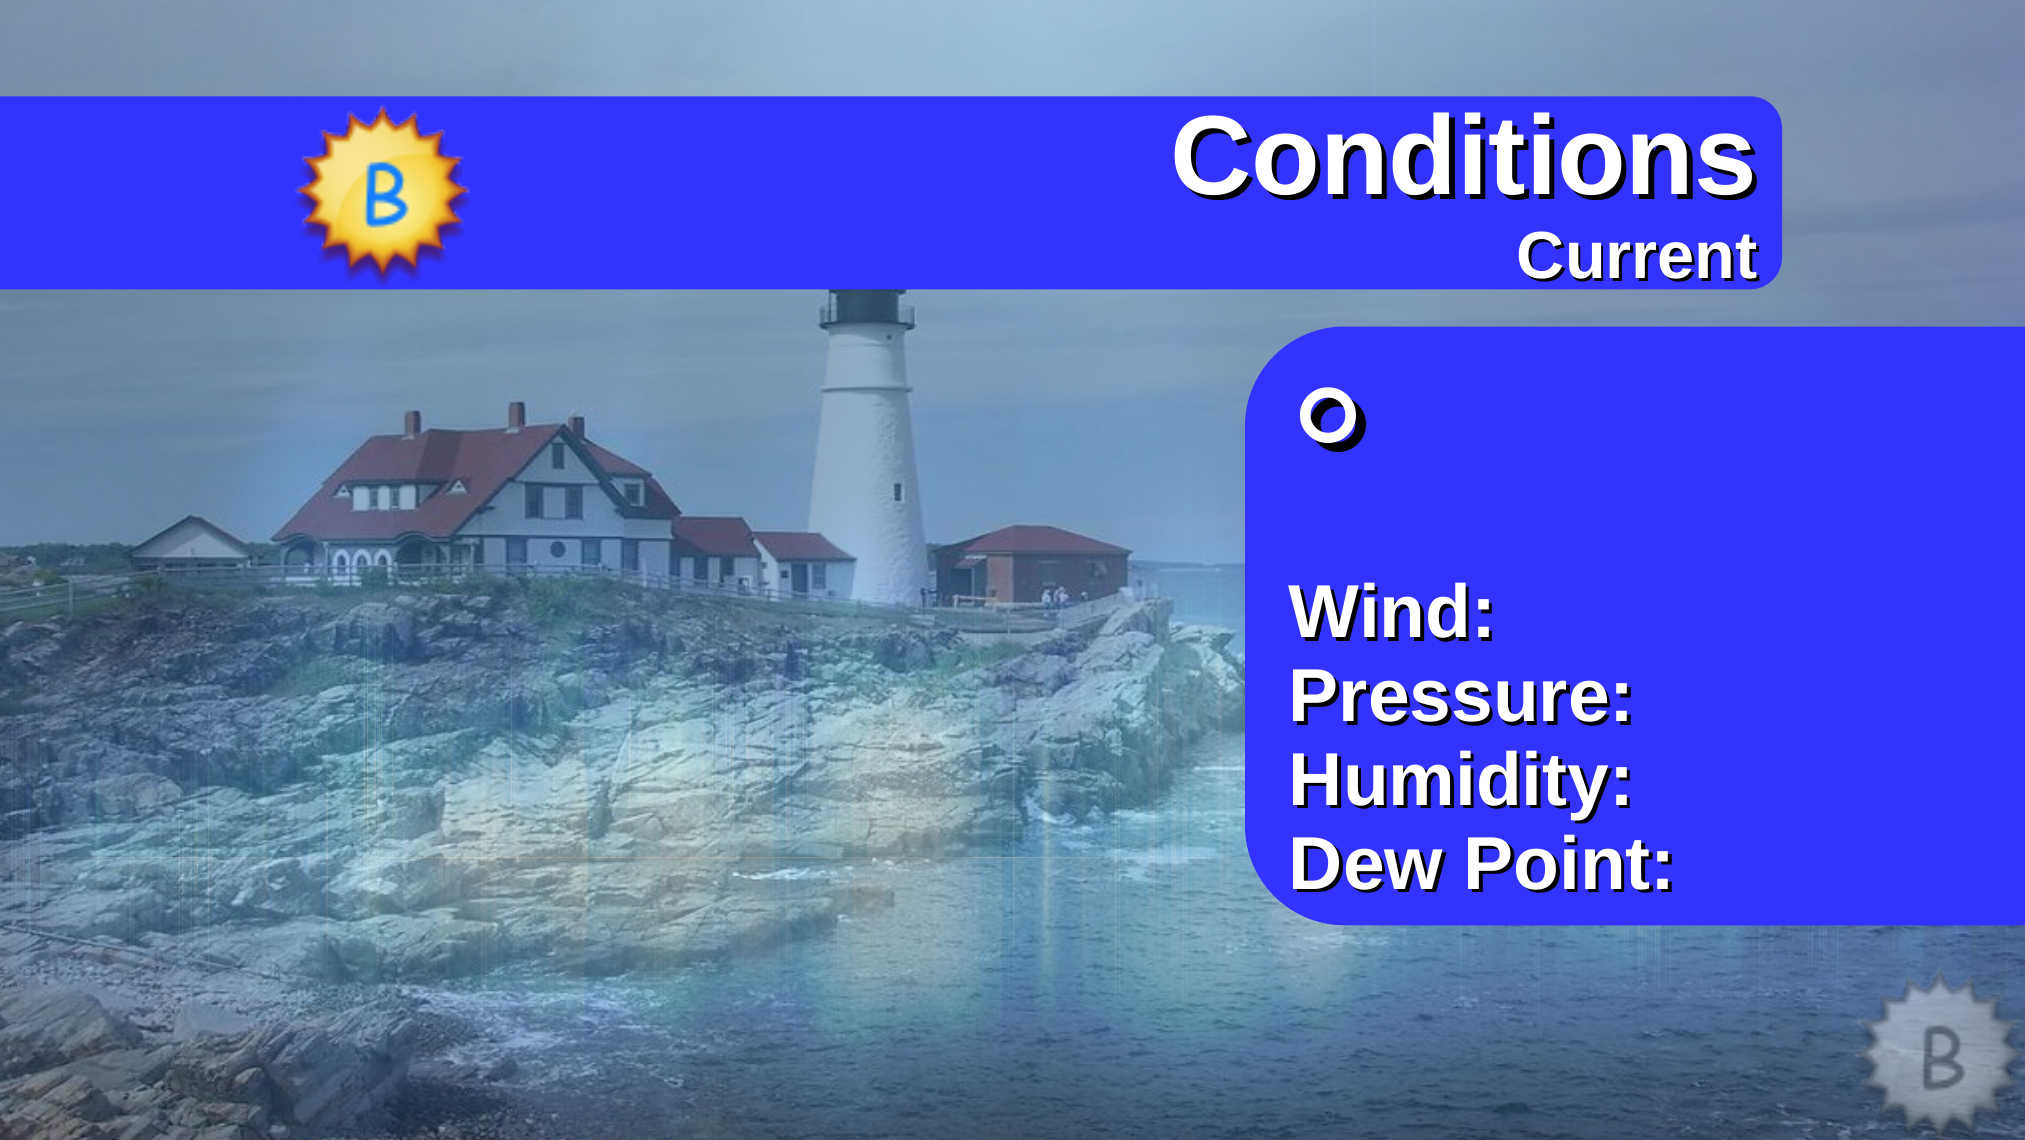

Conditions
Current
°
Wind:
Pressure:
Humidity:
Dew Point: